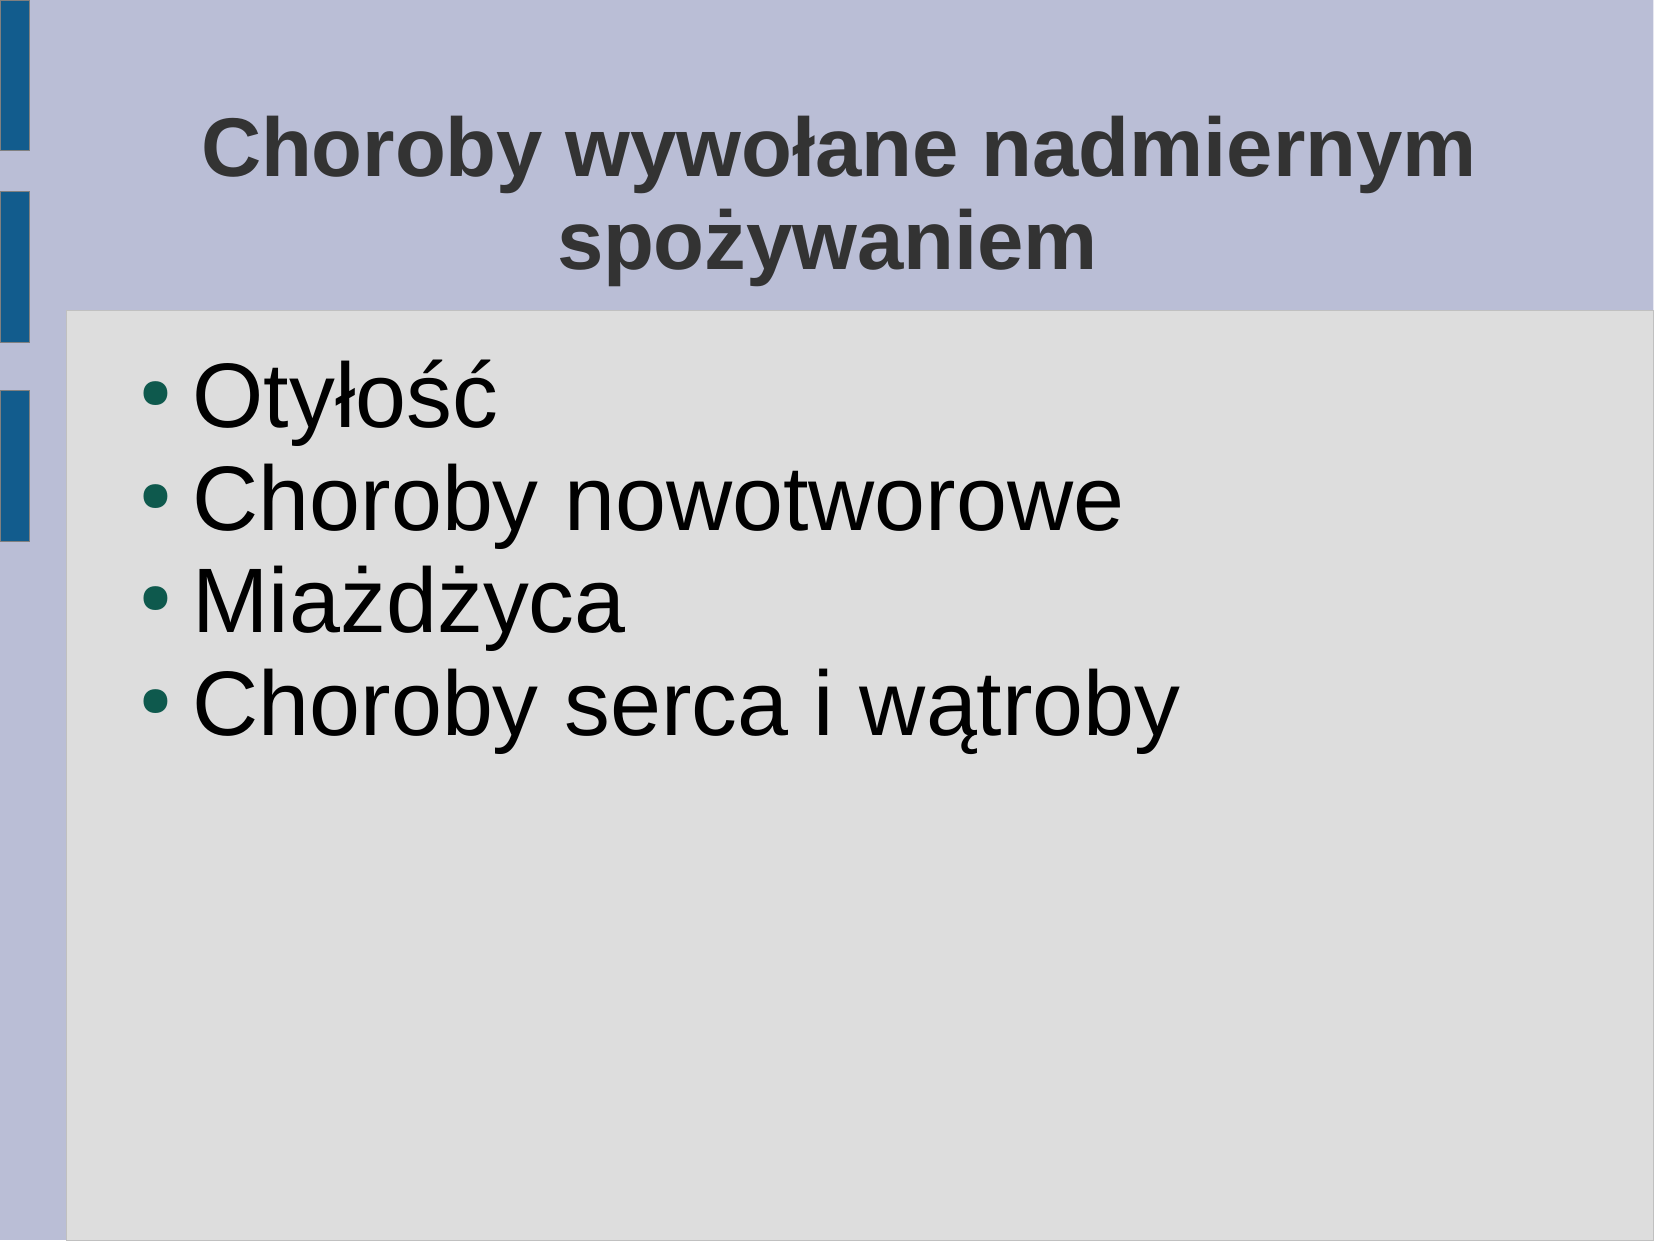

# Choroby wywołane nadmiernym spożywaniem
Otyłość
Choroby nowotworowe
Miażdżyca
Choroby serca i wątroby